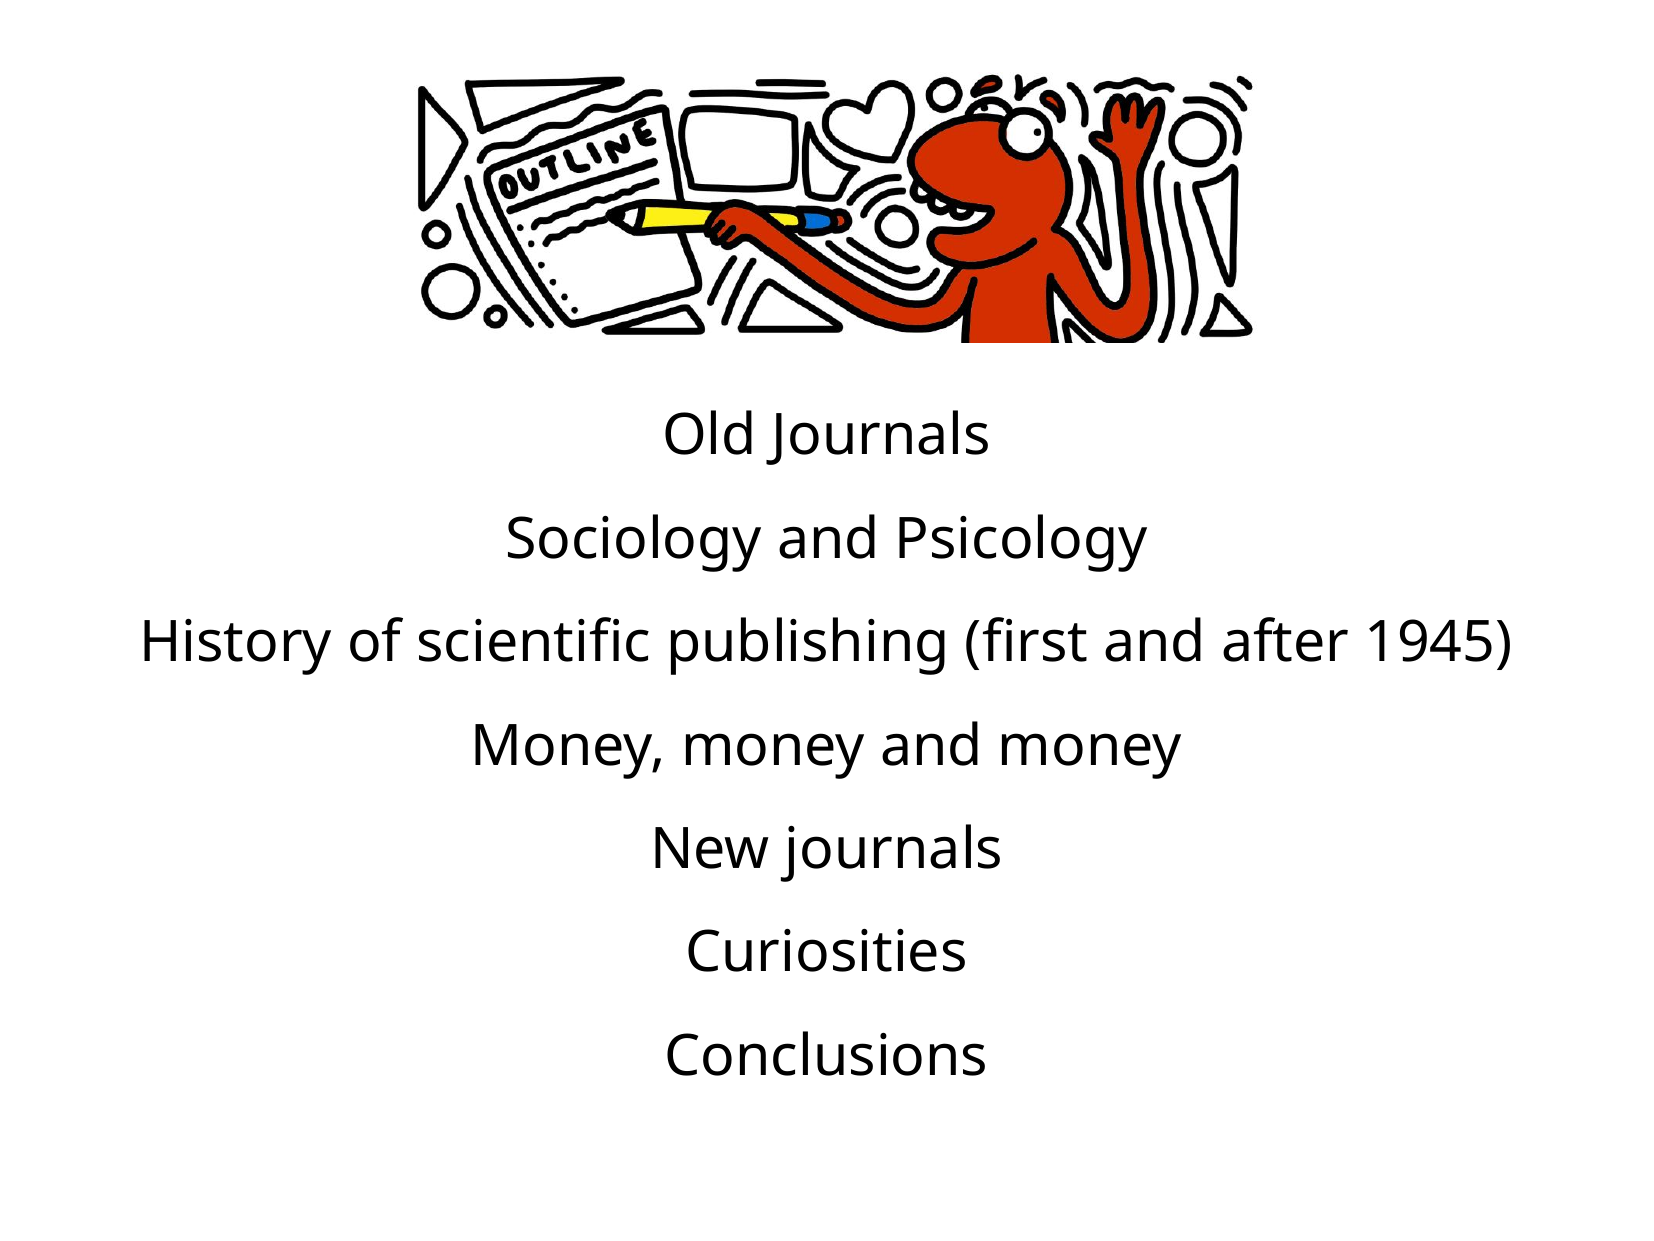

# Old Journals
Sociology and Psicology
History of scientific publishing (first and after 1945)
Money, money and money
New journals
Curiosities
Conclusions